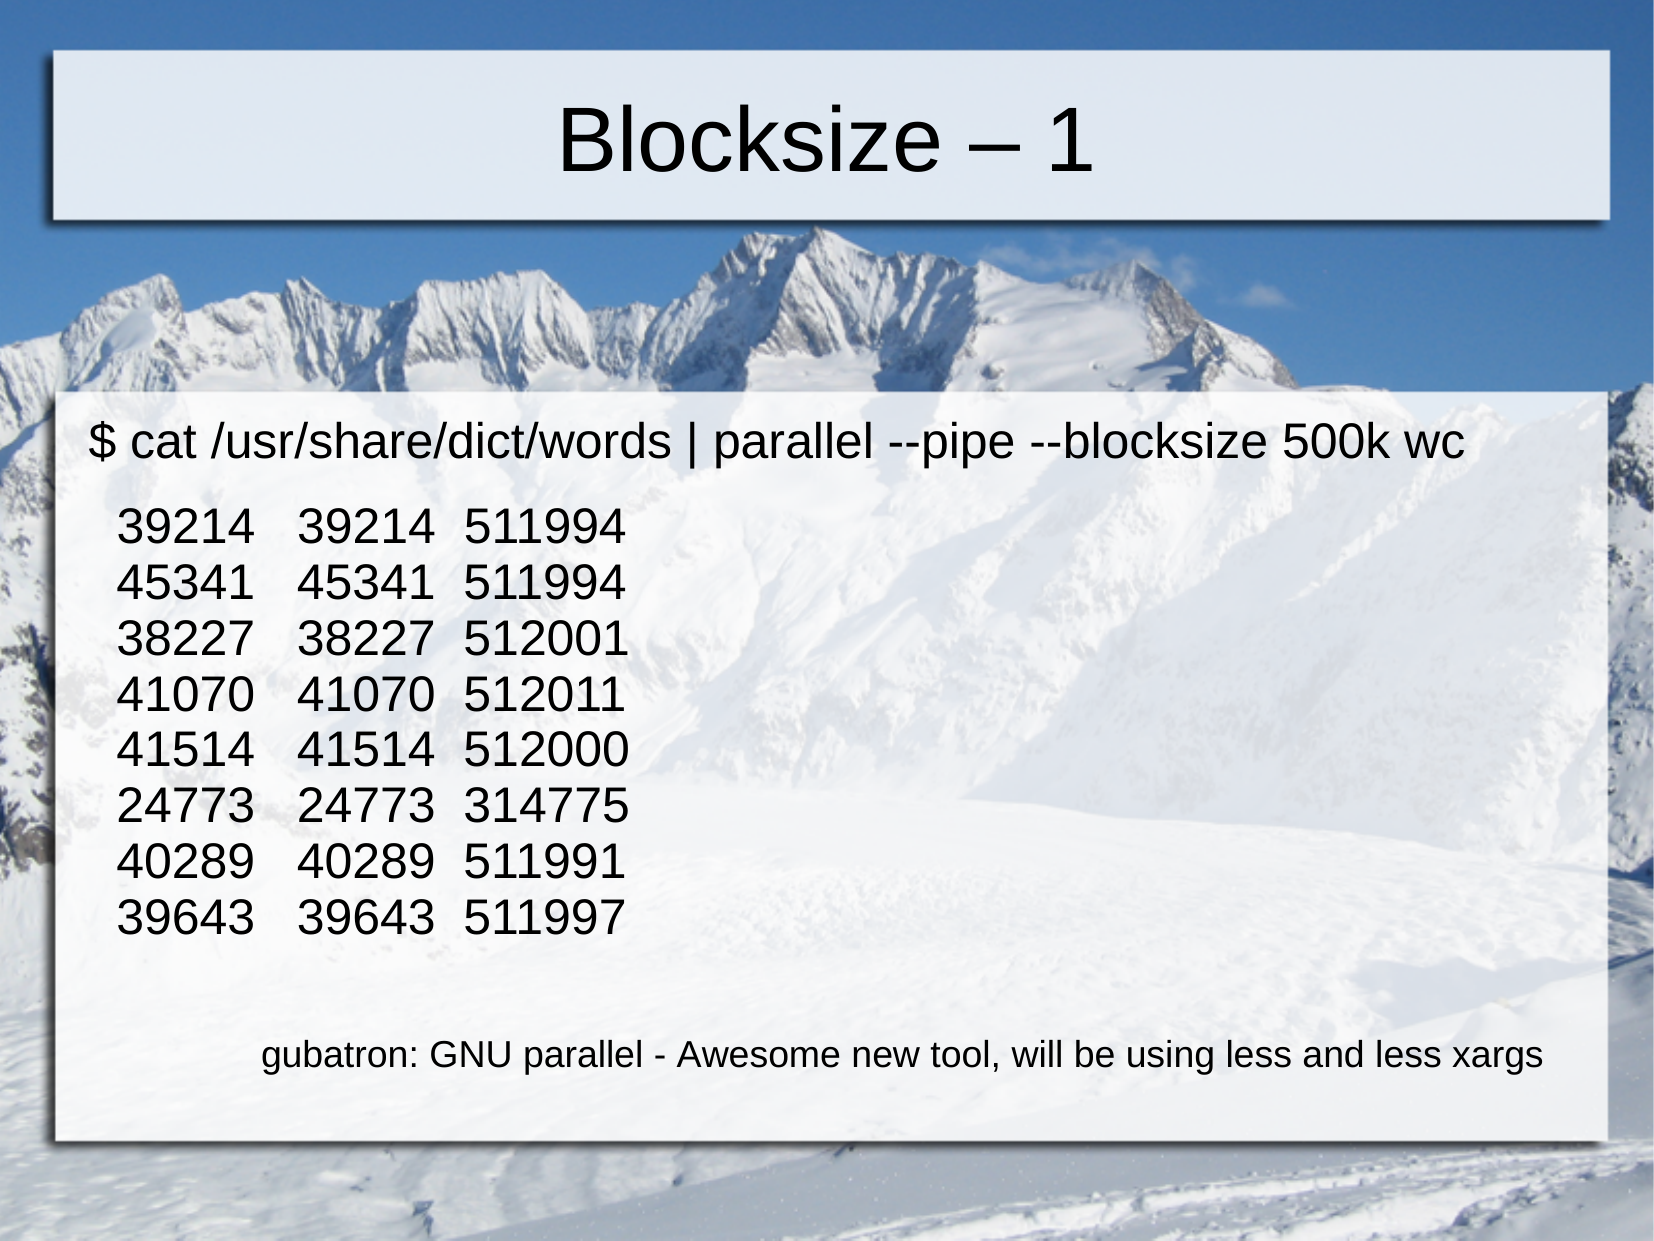

# Blocksize – 1
$ cat /usr/share/dict/words | parallel --pipe --blocksize 500k wc
 39214 39214 511994
 45341 45341 511994
 38227 38227 512001
 41070 41070 512011
 41514 41514 512000
 24773 24773 314775
 40289 40289 511991
 39643 39643 511997
gubatron: GNU parallel - Awesome new tool, will be using less and less xargs